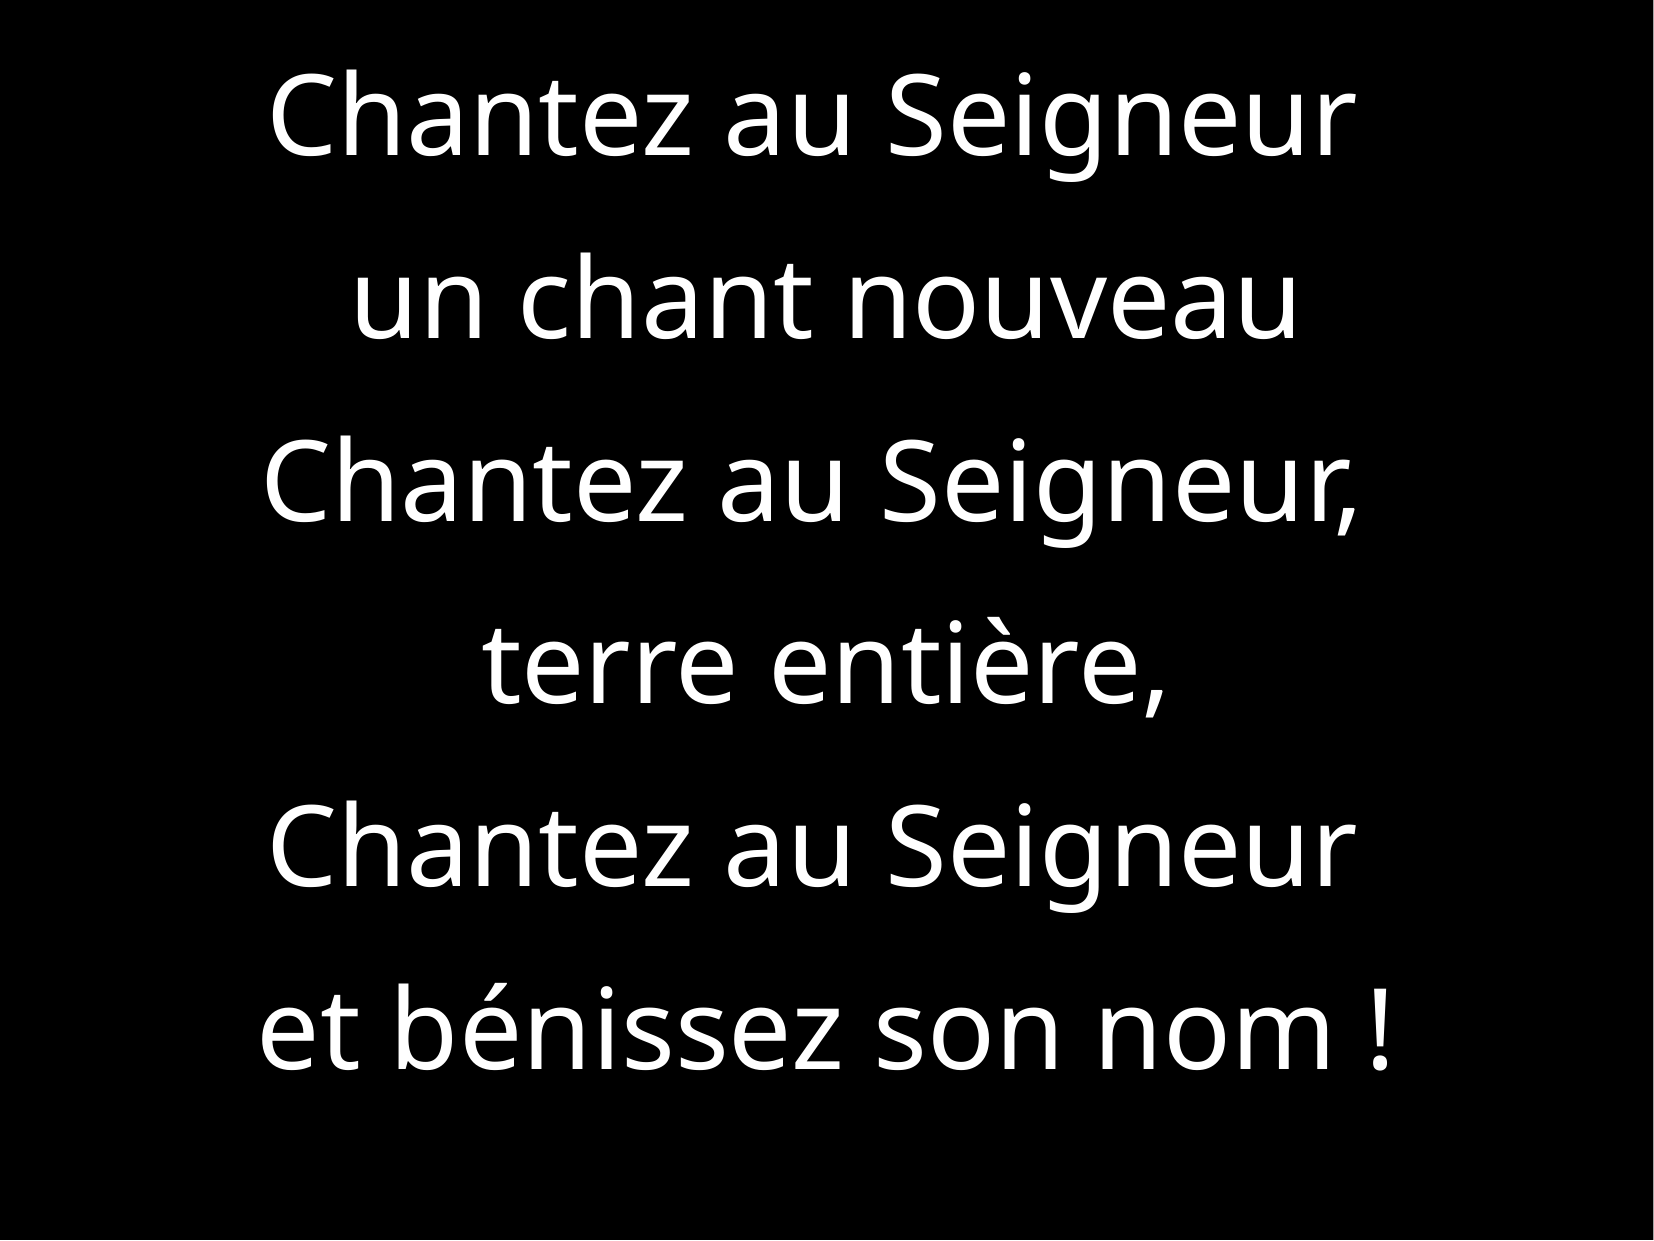

# Chantez au Seigneur
un chant nouveau
Chantez au Seigneur,
terre entière,
Chantez au Seigneur
et bénissez son nom !